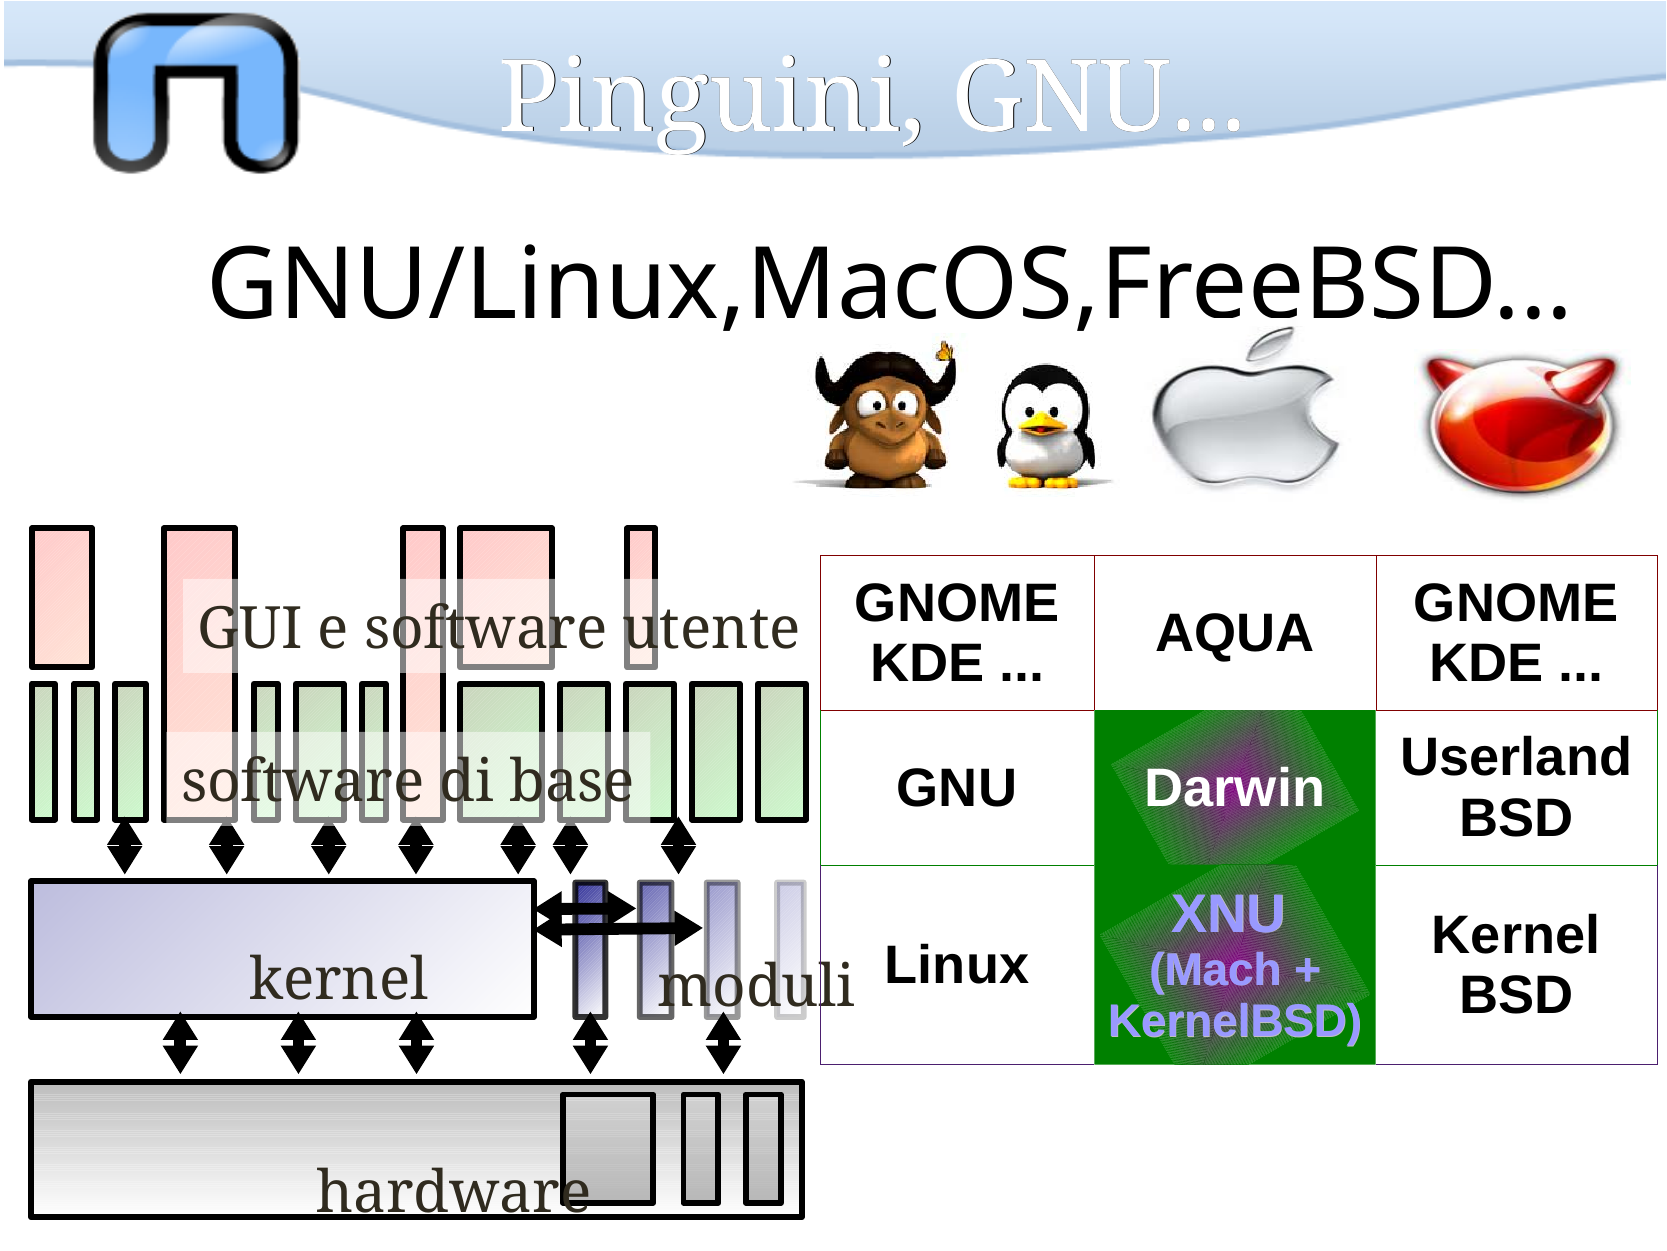

Pinguini, GNU...
# GNU/Linux,MacOS,FreeBSD...
| | | |
| --- | --- | --- |
| GNOME KDE ... | AQUA | GNOME KDE ... |
| GNU | Darwin | Userland BSD |
| Linux | XNU (Mach + KernelBSD) | Kernel BSD |
GUI e software utente
software di base
kernel
moduli
hardware